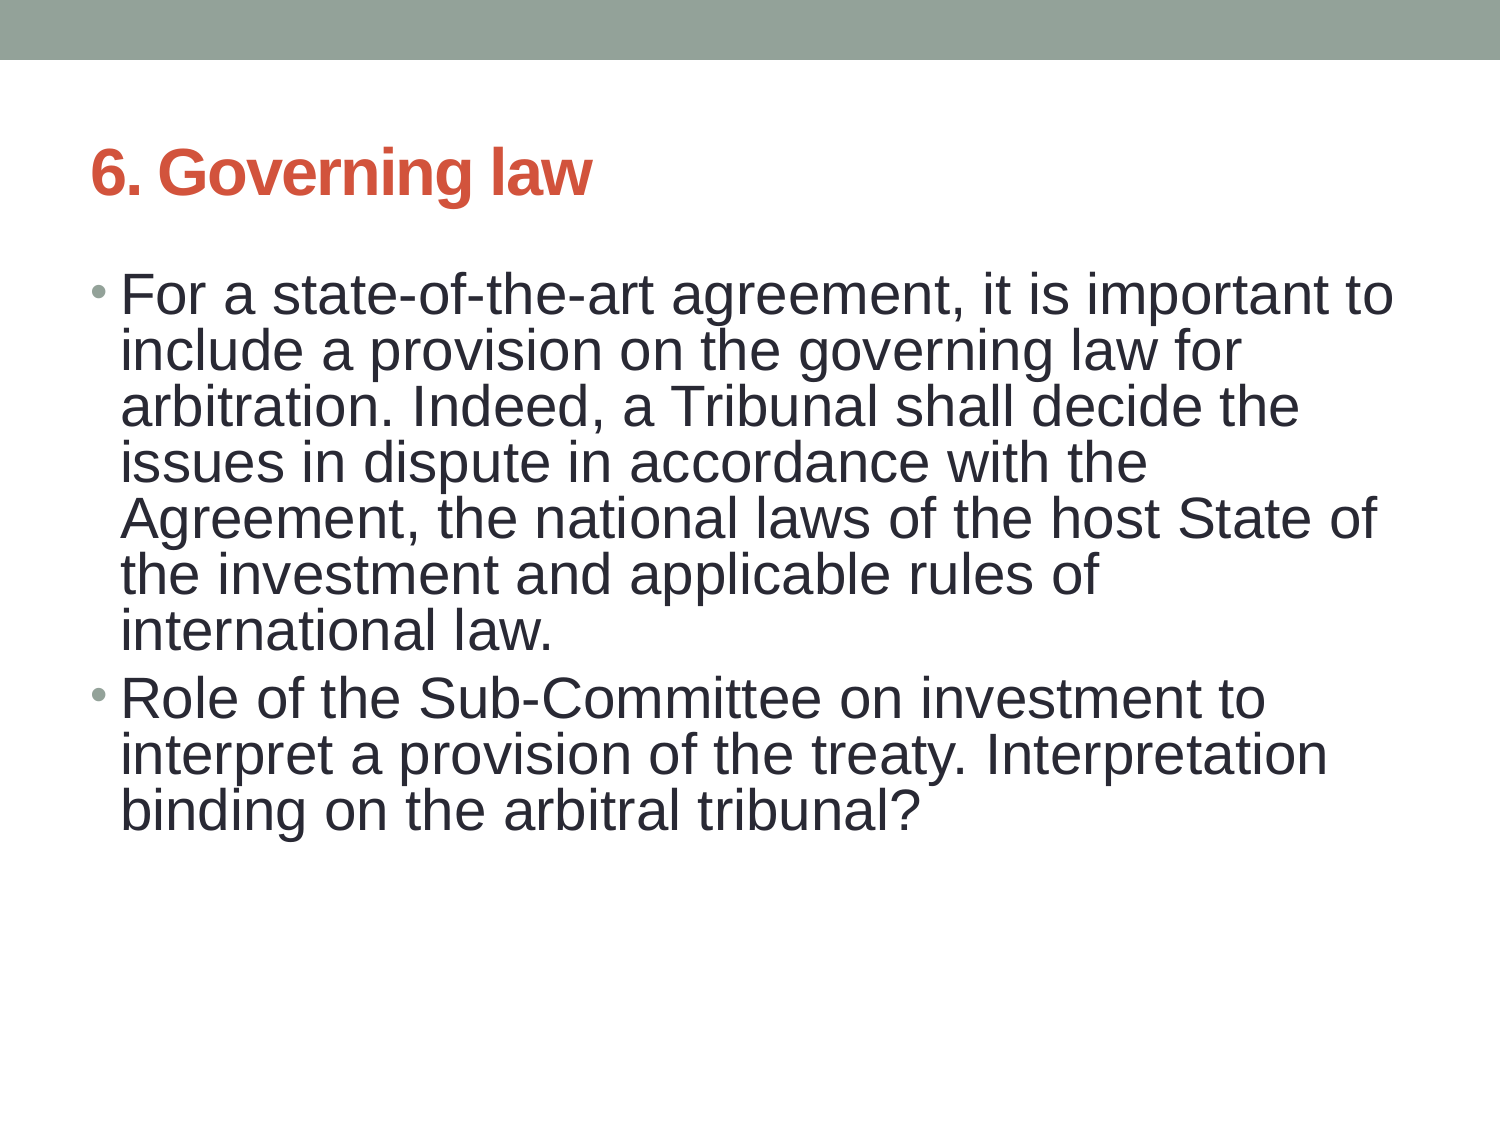

# 6. Governing law
For a state-of-the-art agreement, it is important to include a provision on the governing law for arbitration. Indeed, a Tribunal shall decide the issues in dispute in accordance with the Agreement, the national laws of the host State of the investment and applicable rules of international law.
Role of the Sub-Committee on investment to interpret a provision of the treaty. Interpretation binding on the arbitral tribunal?